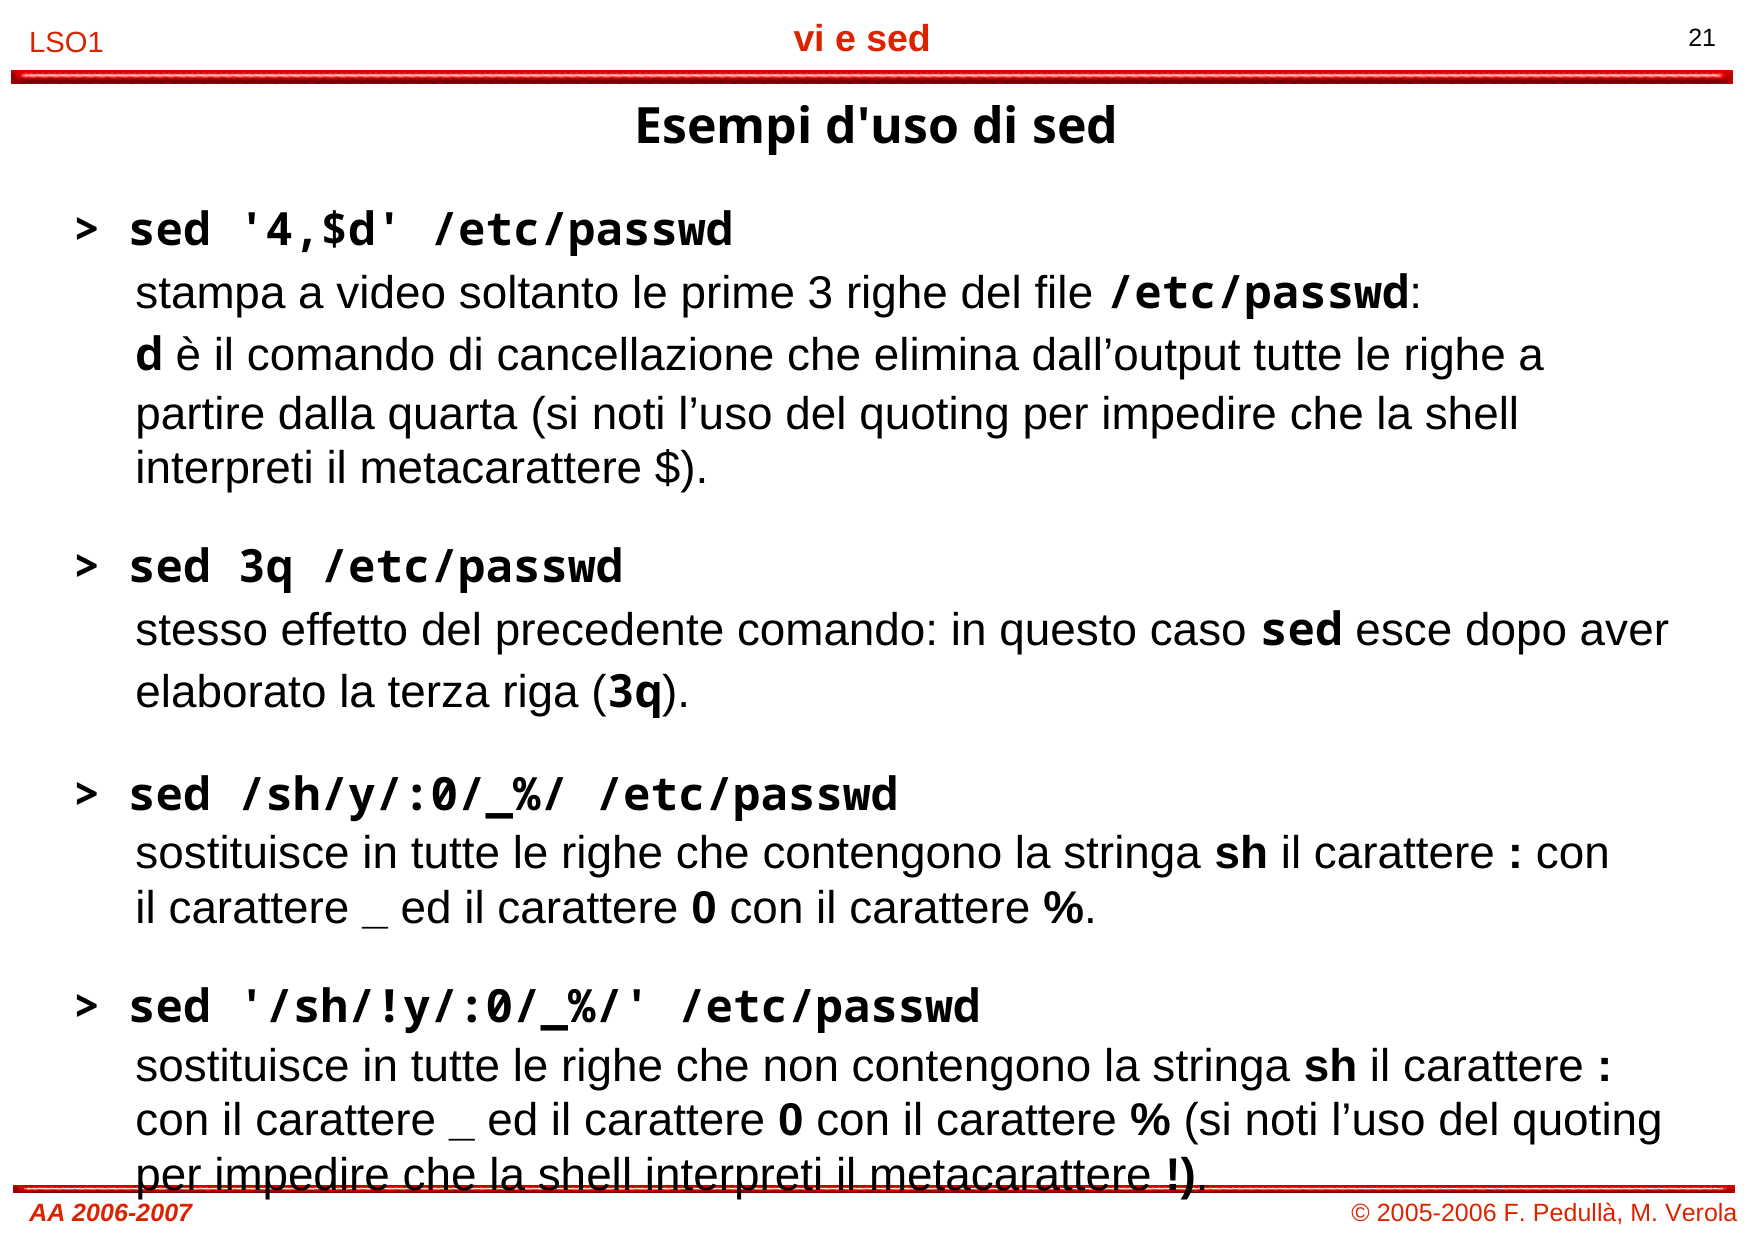

# Esempi d'uso di sed
> sed '4,$d' /etc/passwd
stampa a video soltanto le prime 3 righe del file /etc/passwd:
d è il comando di cancellazione che elimina dall’output tutte le righe a partire dalla quarta (si noti l’uso del quoting per impedire che la shell interpreti il metacarattere $).
> sed 3q /etc/passwd
stesso effetto del precedente comando: in questo caso sed esce dopo aver elaborato la terza riga (3q).
> sed /sh/y/:0/_%/ /etc/passwd
sostituisce in tutte le righe che contengono la stringa sh il carattere : con
il carattere _ ed il carattere 0 con il carattere %.
> sed '/sh/!y/:0/_%/' /etc/passwd
sostituisce in tutte le righe che non contengono la stringa sh il carattere : con il carattere _ ed il carattere 0 con il carattere % (si noti l’uso del quoting per impedire che la shell interpreti il metacarattere !).